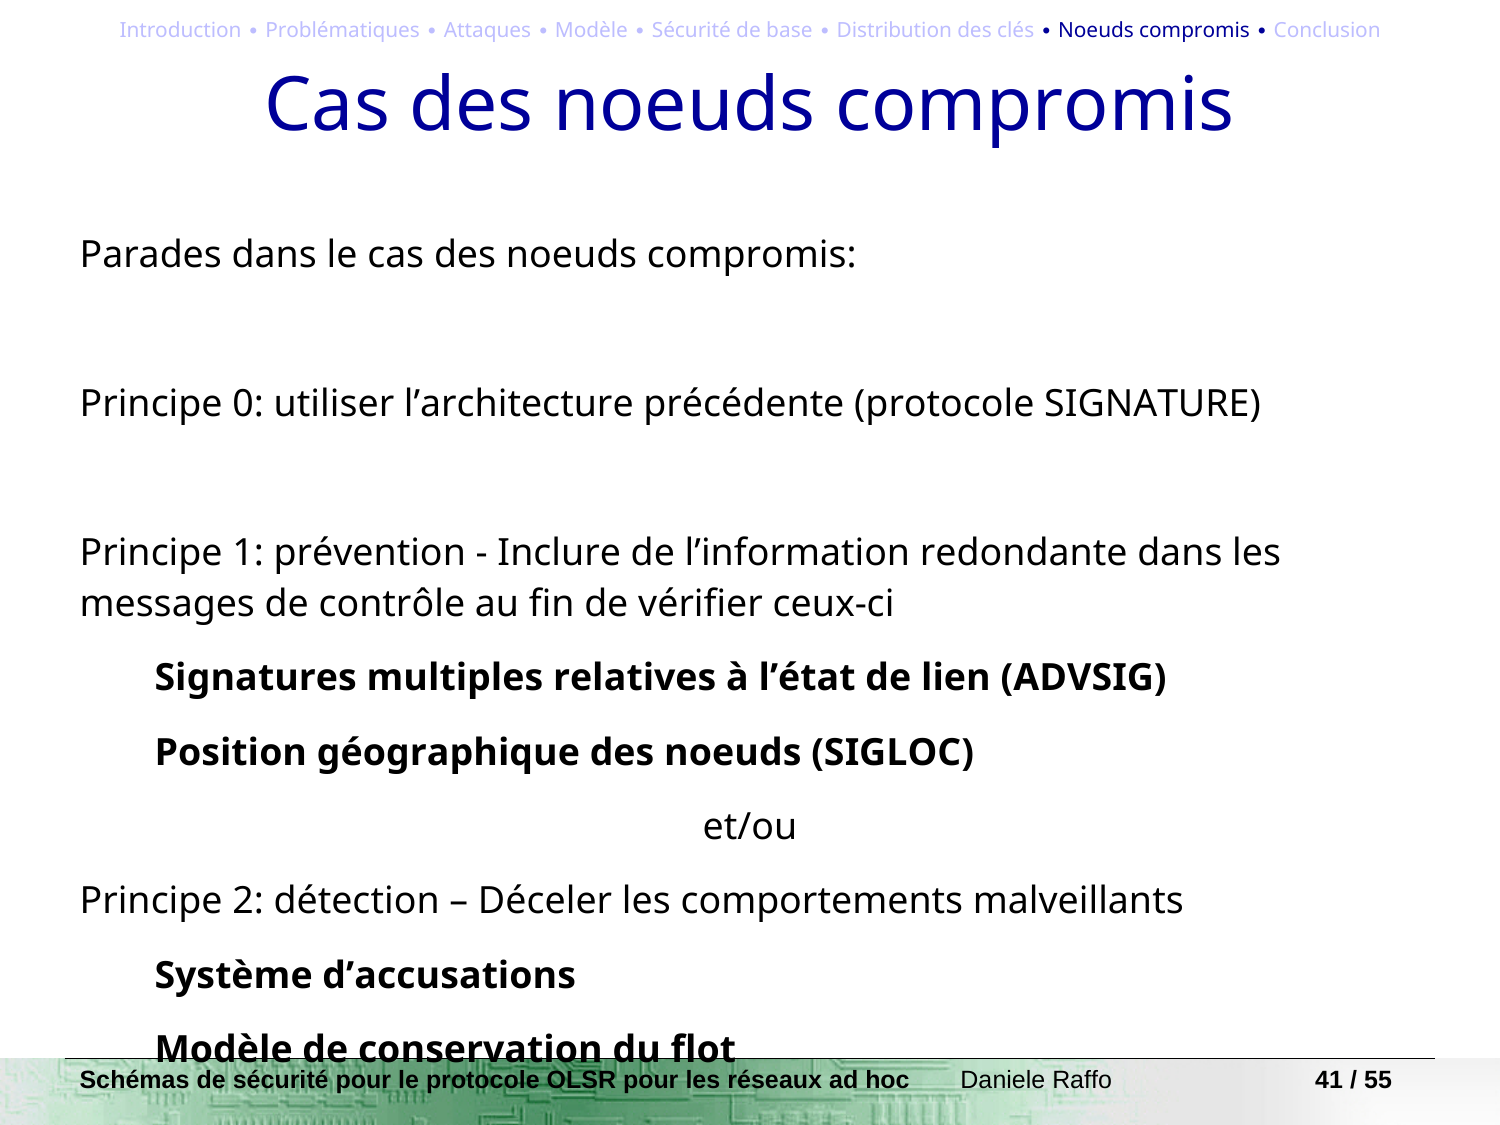

Introduction ∙ Problématiques ∙ Attaques ∙ Modèle ∙ Sécurité de base ∙ Distribution des clés ∙ Noeuds compromis ∙ Conclusion
Cas des noeuds compromis
Parades dans le cas des noeuds compromis:
Principe 0: utiliser l’architecture précédente (protocole SIGNATURE)
Principe 1: prévention - Inclure de l’information redondante dans les messages de contrôle au fin de vérifier ceux-ci
Signatures multiples relatives à l’état de lien (ADVSIG)
Position géographique des noeuds (SIGLOC)
et/ou
Principe 2: détection – Déceler les comportements malveillants
Système d’accusations
Modèle de conservation du flot
41
Schémas de sécurité pour le protocole OLSR pour les réseaux ad hoc Daniele Raffo